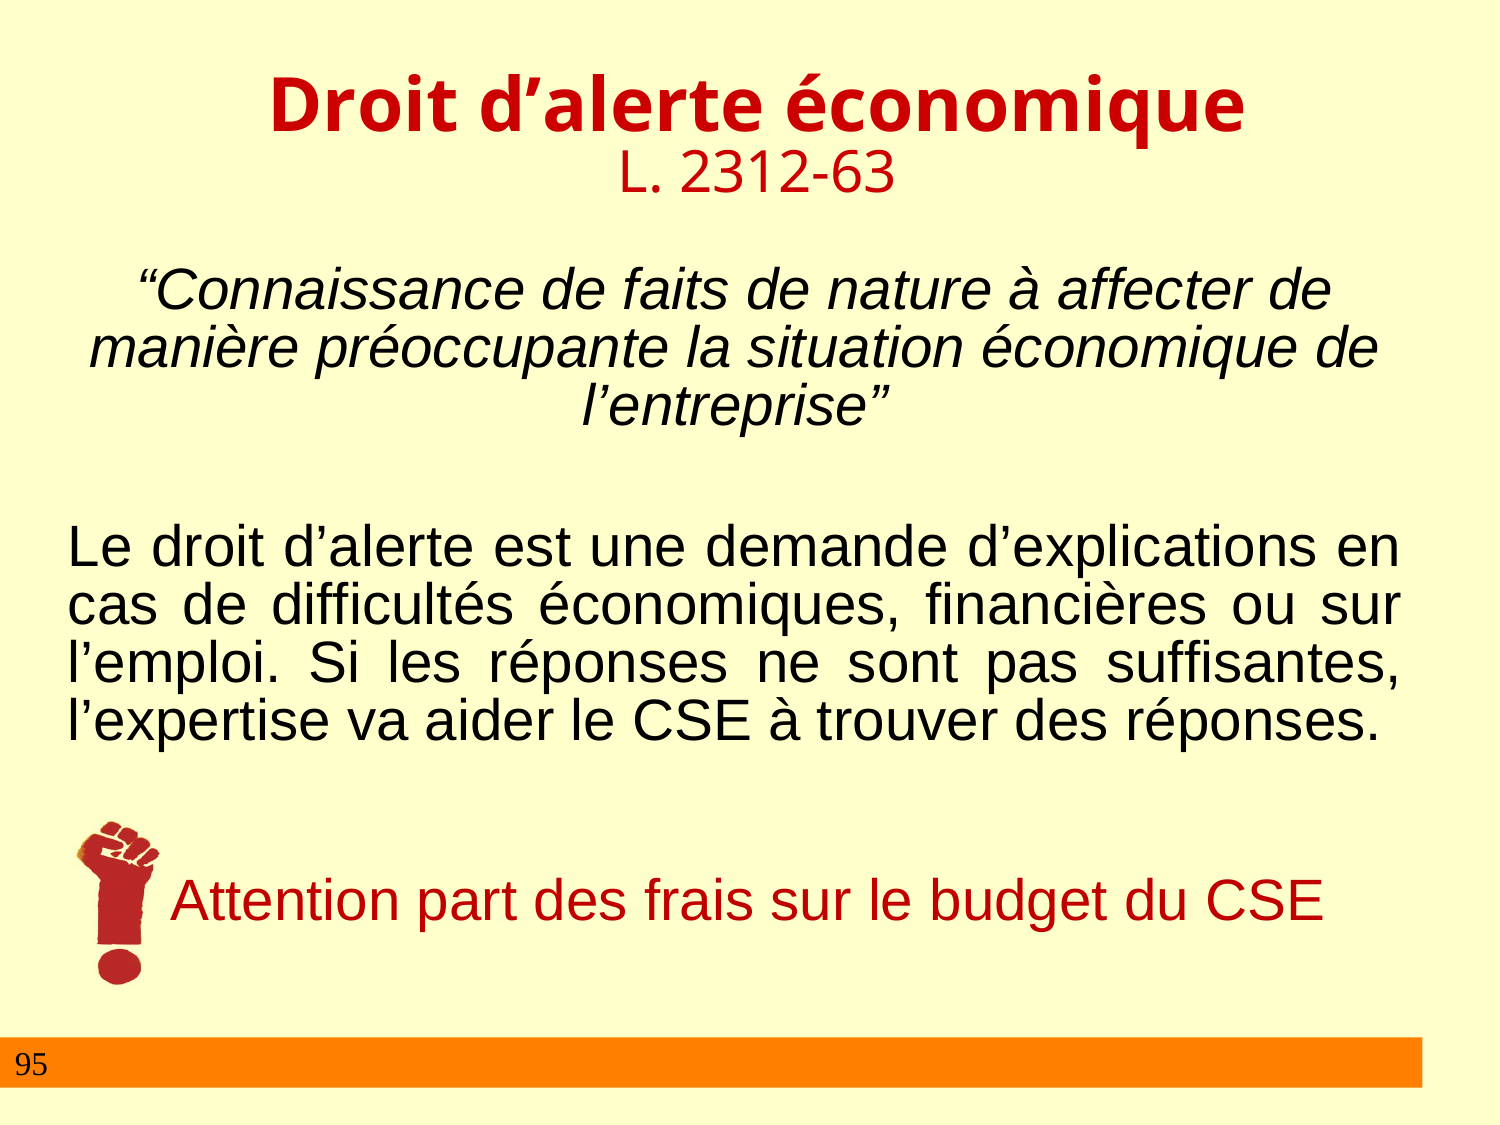

# Droit d’alerte économique L. 2312-63
“Connaissance de faits de nature à affecter de manière préoccupante la situation économique de l’entreprise”
Le droit d’alerte est une demande d’explications en cas de difficultés économiques, financières ou sur l’emploi. Si les réponses ne sont pas suffisantes, l’expertise va aider le CSE à trouver des réponses.
Attention part des frais sur le budget du CSE